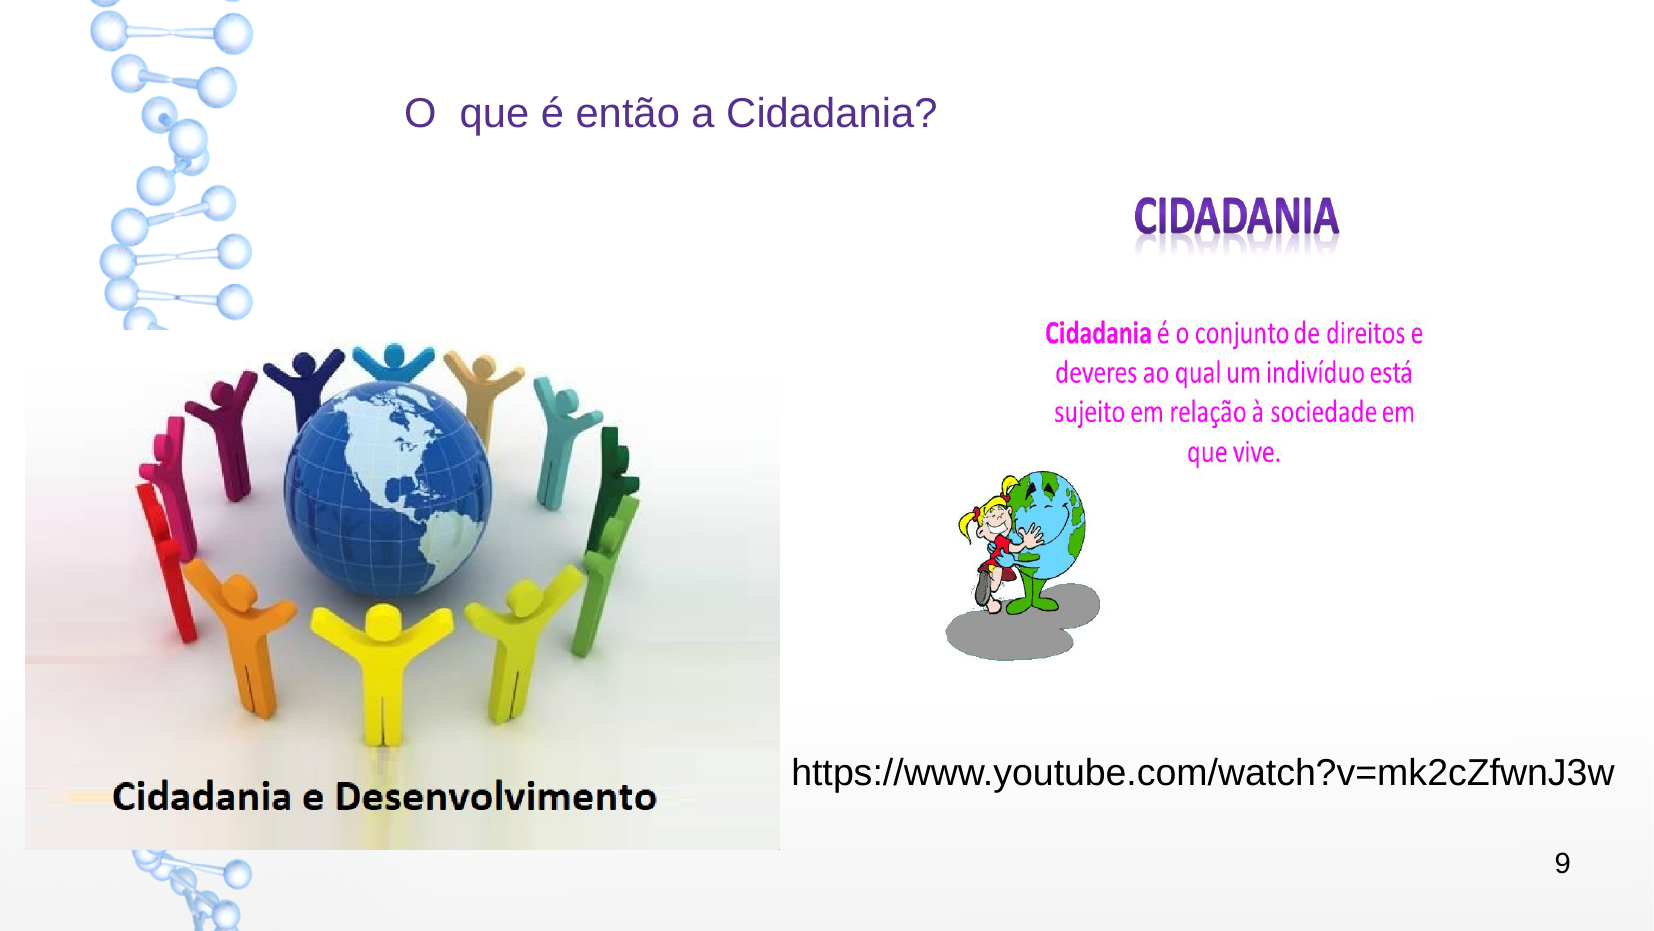

O que é então a Cidadania?
https://www.youtube.com/watch?v=mk2cZfwnJ3w
9